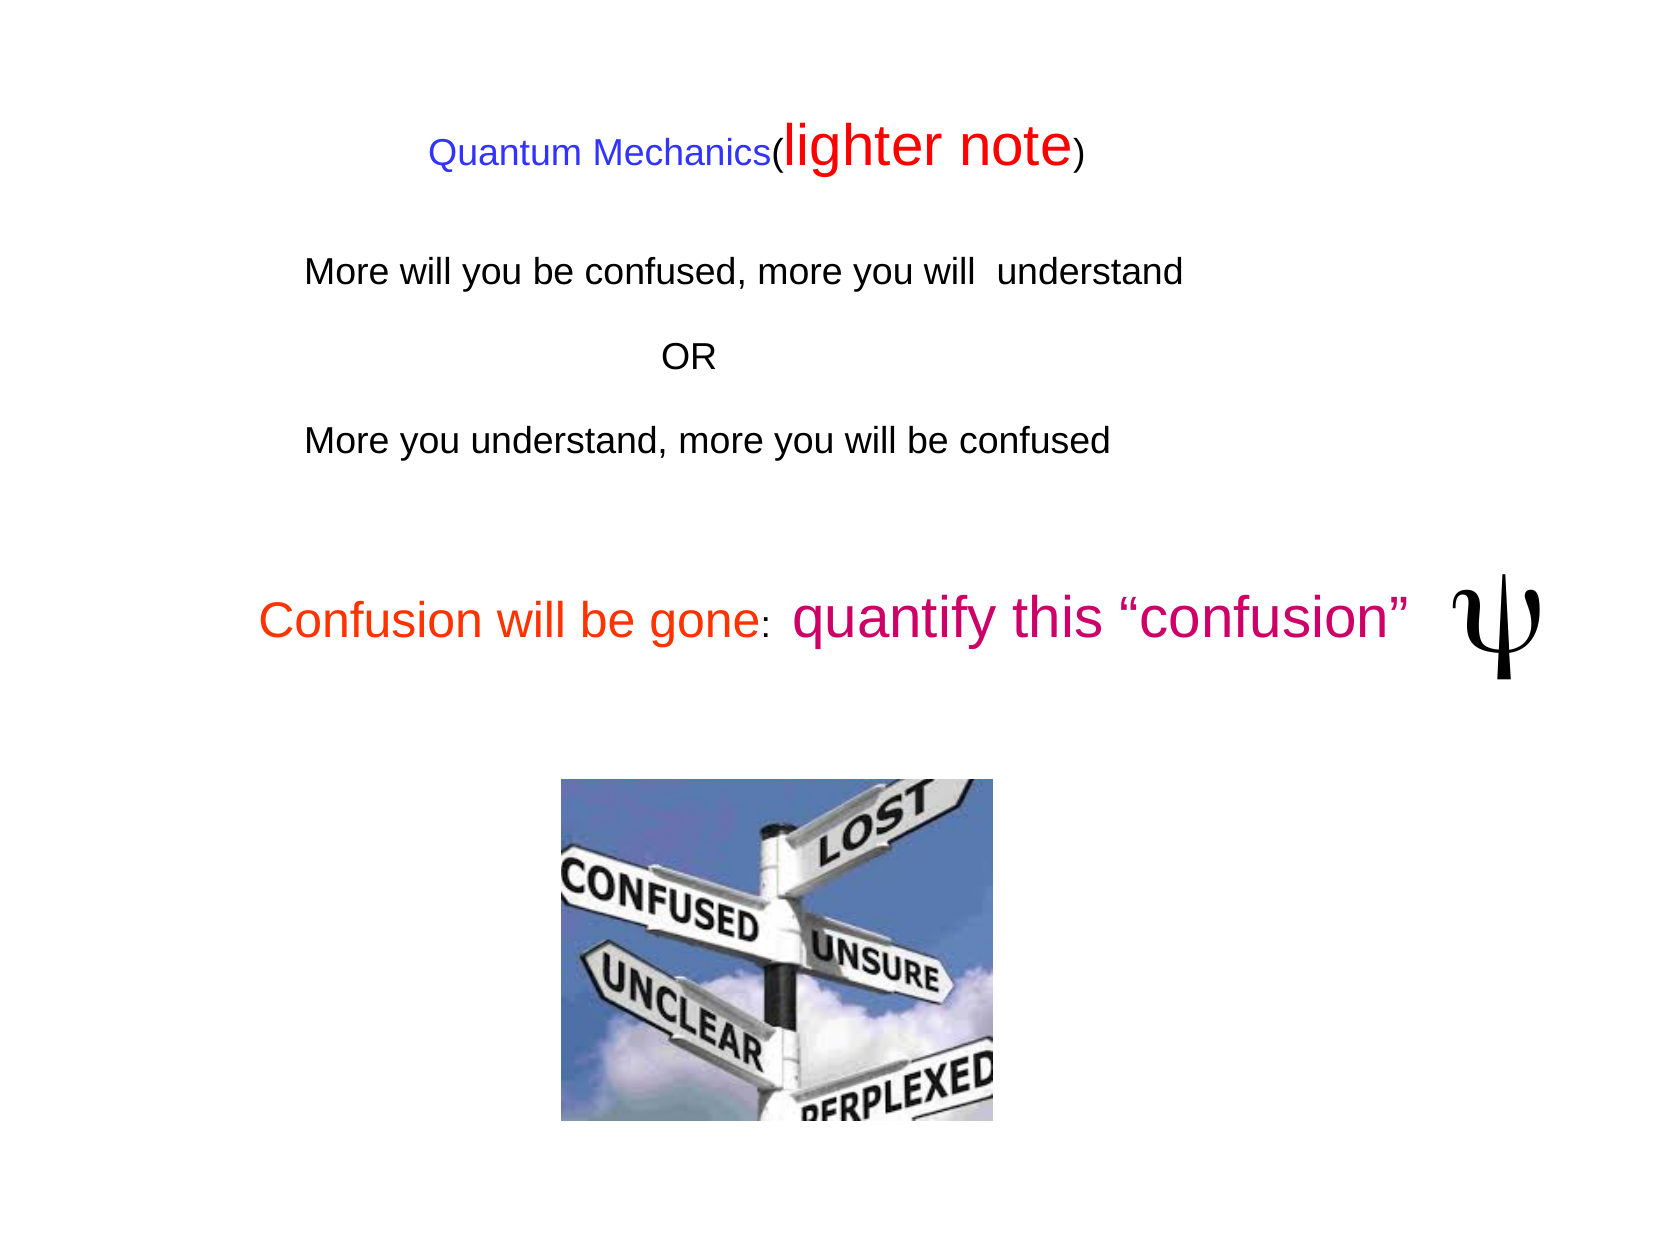

Quantum Mechanics(lighter note)
More will you be confused, more you will understand
 OR
More you understand, more you will be confused
Confusion will be gone: quantify this “confusion”